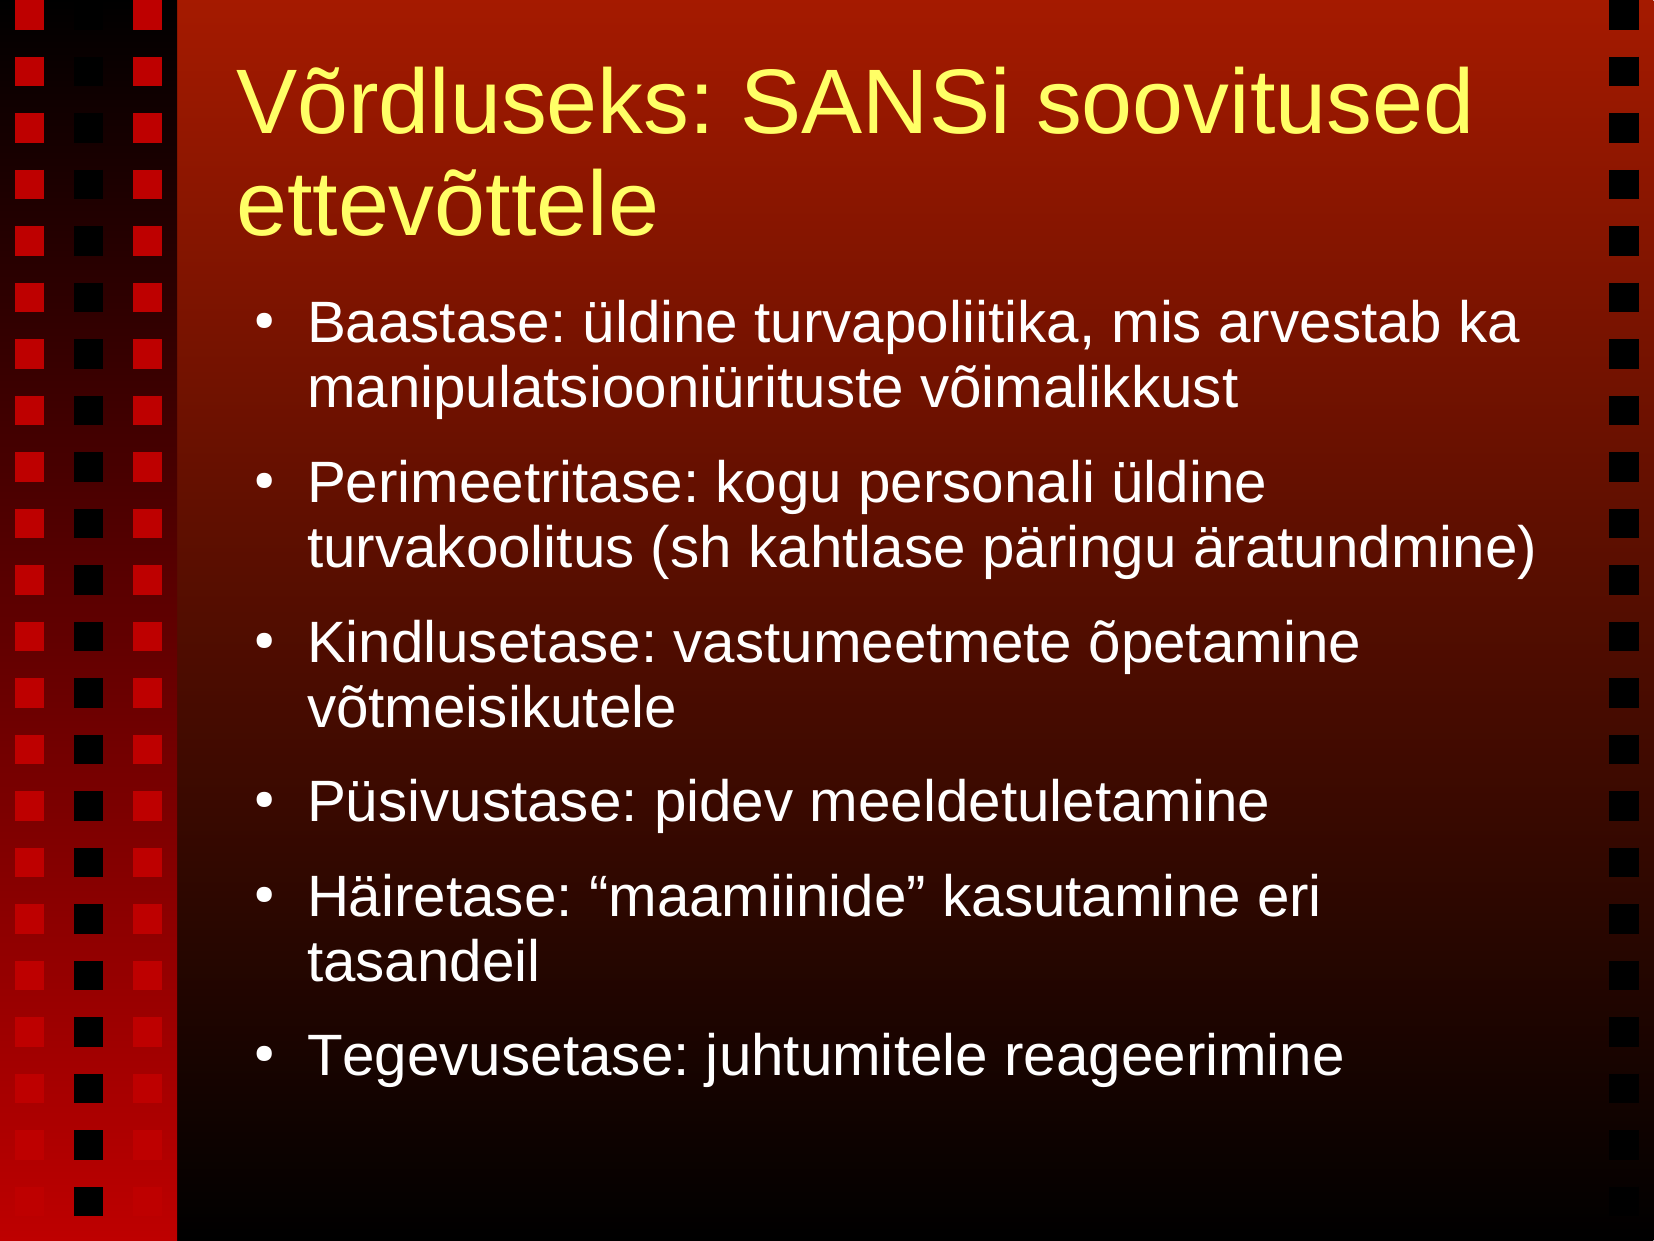

# Võrdluseks: SANSi soovitused ettevõttele
Baastase: üldine turvapoliitika, mis arvestab ka manipulatsiooniürituste võimalikkust
Perimeetritase: kogu personali üldine turvakoolitus (sh kahtlase päringu äratundmine)
Kindlusetase: vastumeetmete õpetamine võtmeisikutele
Püsivustase: pidev meeldetuletamine
Häiretase: “maamiinide” kasutamine eri tasandeil
Tegevusetase: juhtumitele reageerimine